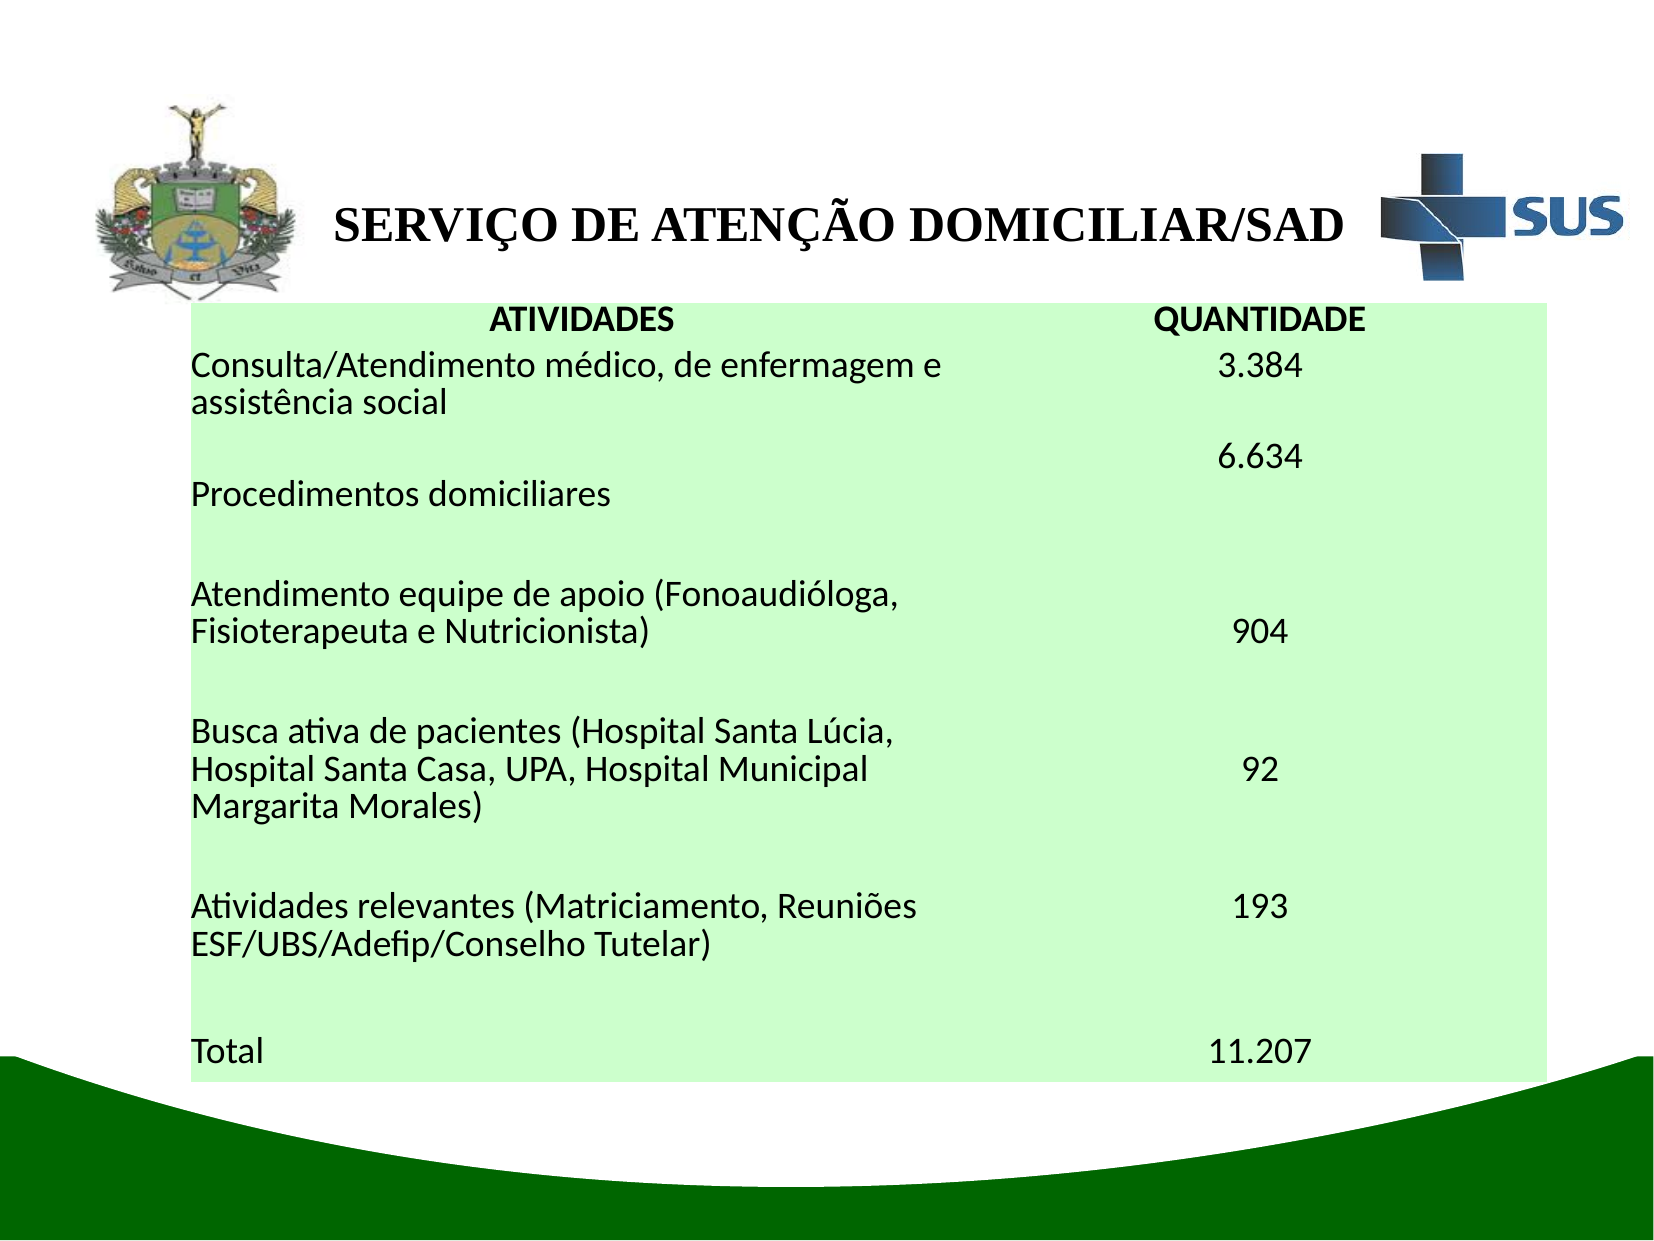

SERVIÇO DE ATENÇÃO DOMICILIAR/SAD
| ATIVIDADES | QUANTIDADE |
| --- | --- |
| Consulta/Atendimento médico, de enfermagem e assistência social | 3.384 |
| Procedimentos domiciliares | 6.634 |
| Atendimento equipe de apoio (Fonoaudióloga, Fisioterapeuta e Nutricionista) | 904 |
| Busca ativa de pacientes (Hospital Santa Lúcia, Hospital Santa Casa, UPA, Hospital Municipal Margarita Morales) | 92 |
| Atividades relevantes (Matriciamento, Reuniões ESF/UBS/Adefip/Conselho Tutelar) | 193 |
| Total | 11.207 |